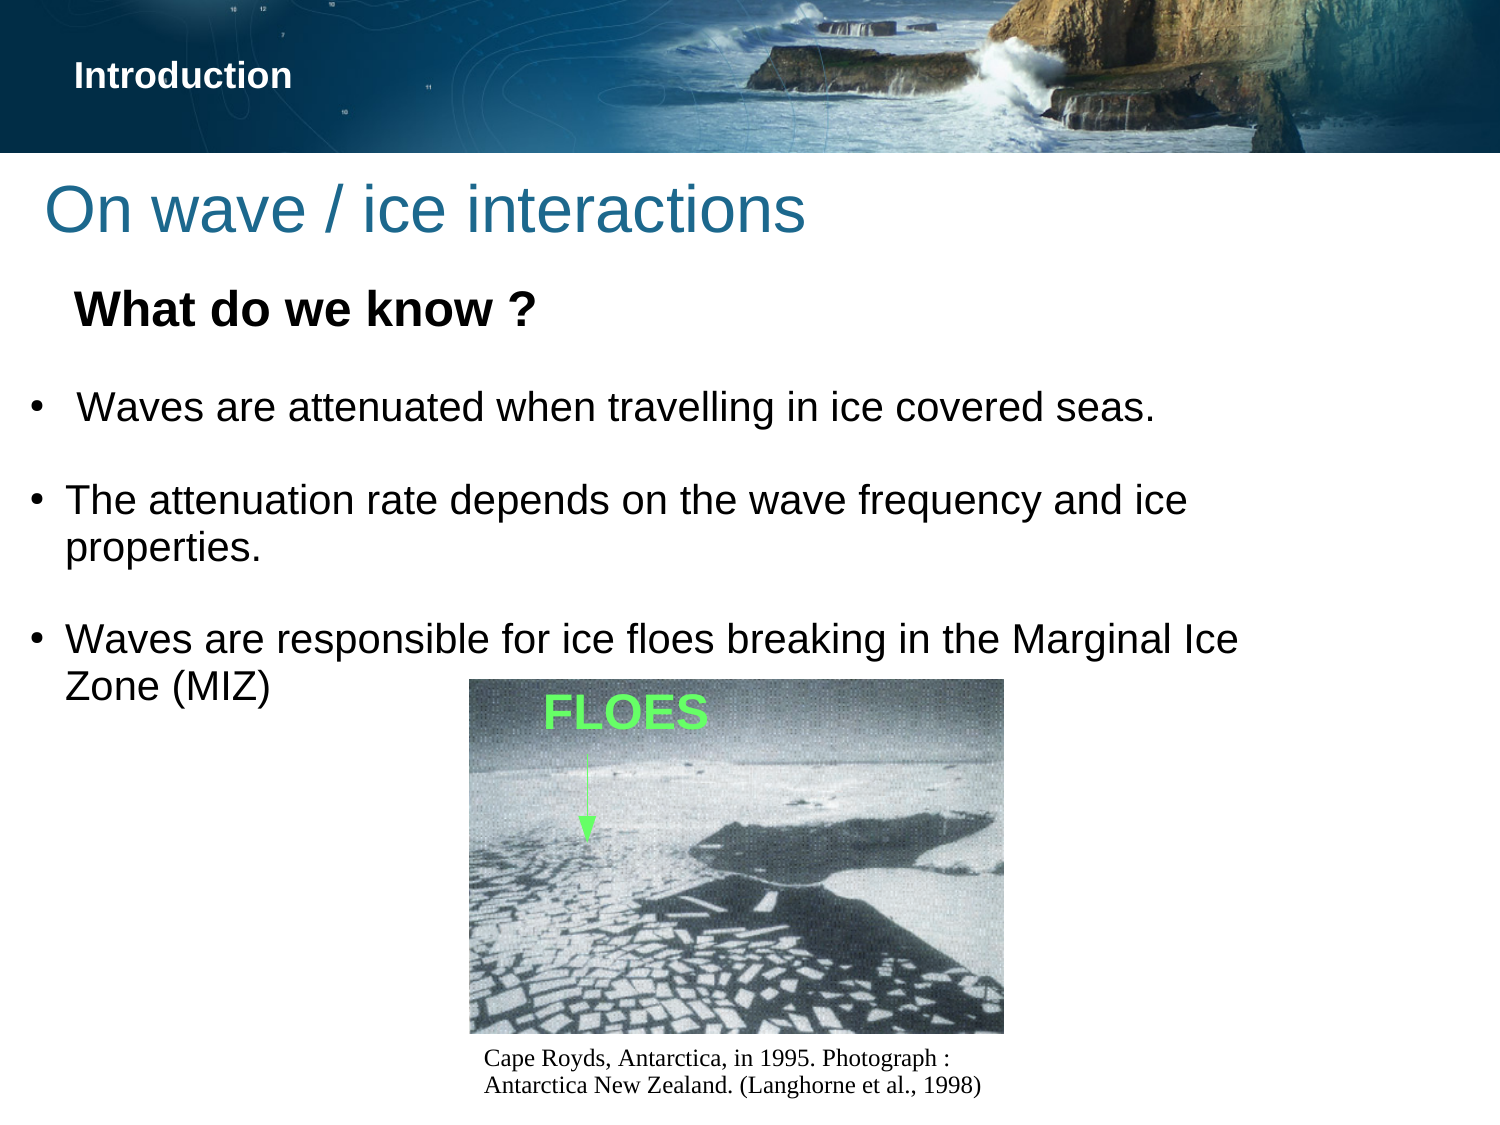

Introduction
# On wave / ice interactions
What do we know ?
 Waves are attenuated when travelling in ice covered seas.
The attenuation rate depends on the wave frequency and ice properties.
Waves are responsible for ice floes breaking in the Marginal Ice Zone (MIZ)
FLOES
Cape Royds, Antarctica, in 1995. Photograph : Antarctica New Zealand. (Langhorne et al., 1998)